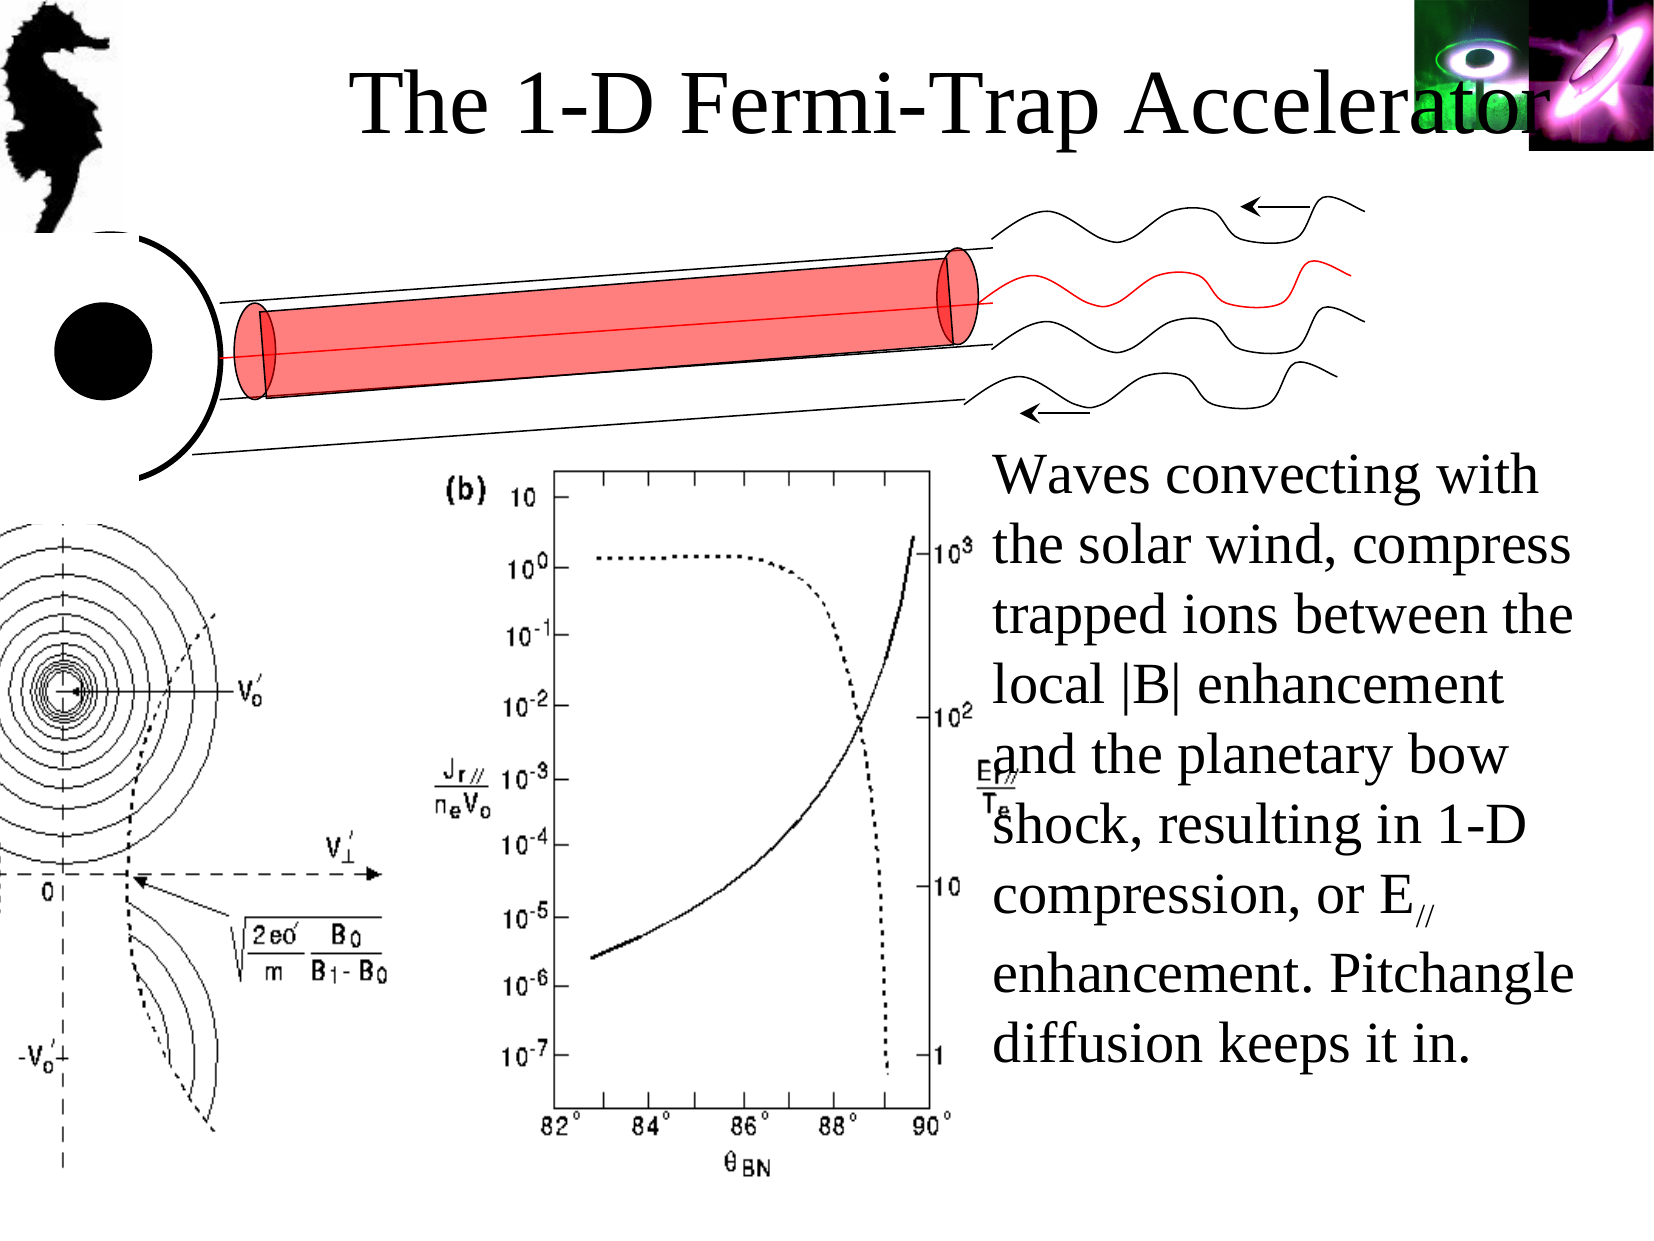

# The 1-D Fermi-Trap Accelerator
Waves convecting with
the solar wind, compress
trapped ions between the
local |B| enhancement
and the planetary bow
shock, resulting in 1-D
compression, or E//
enhancement. Pitchangle diffusion keeps it in.